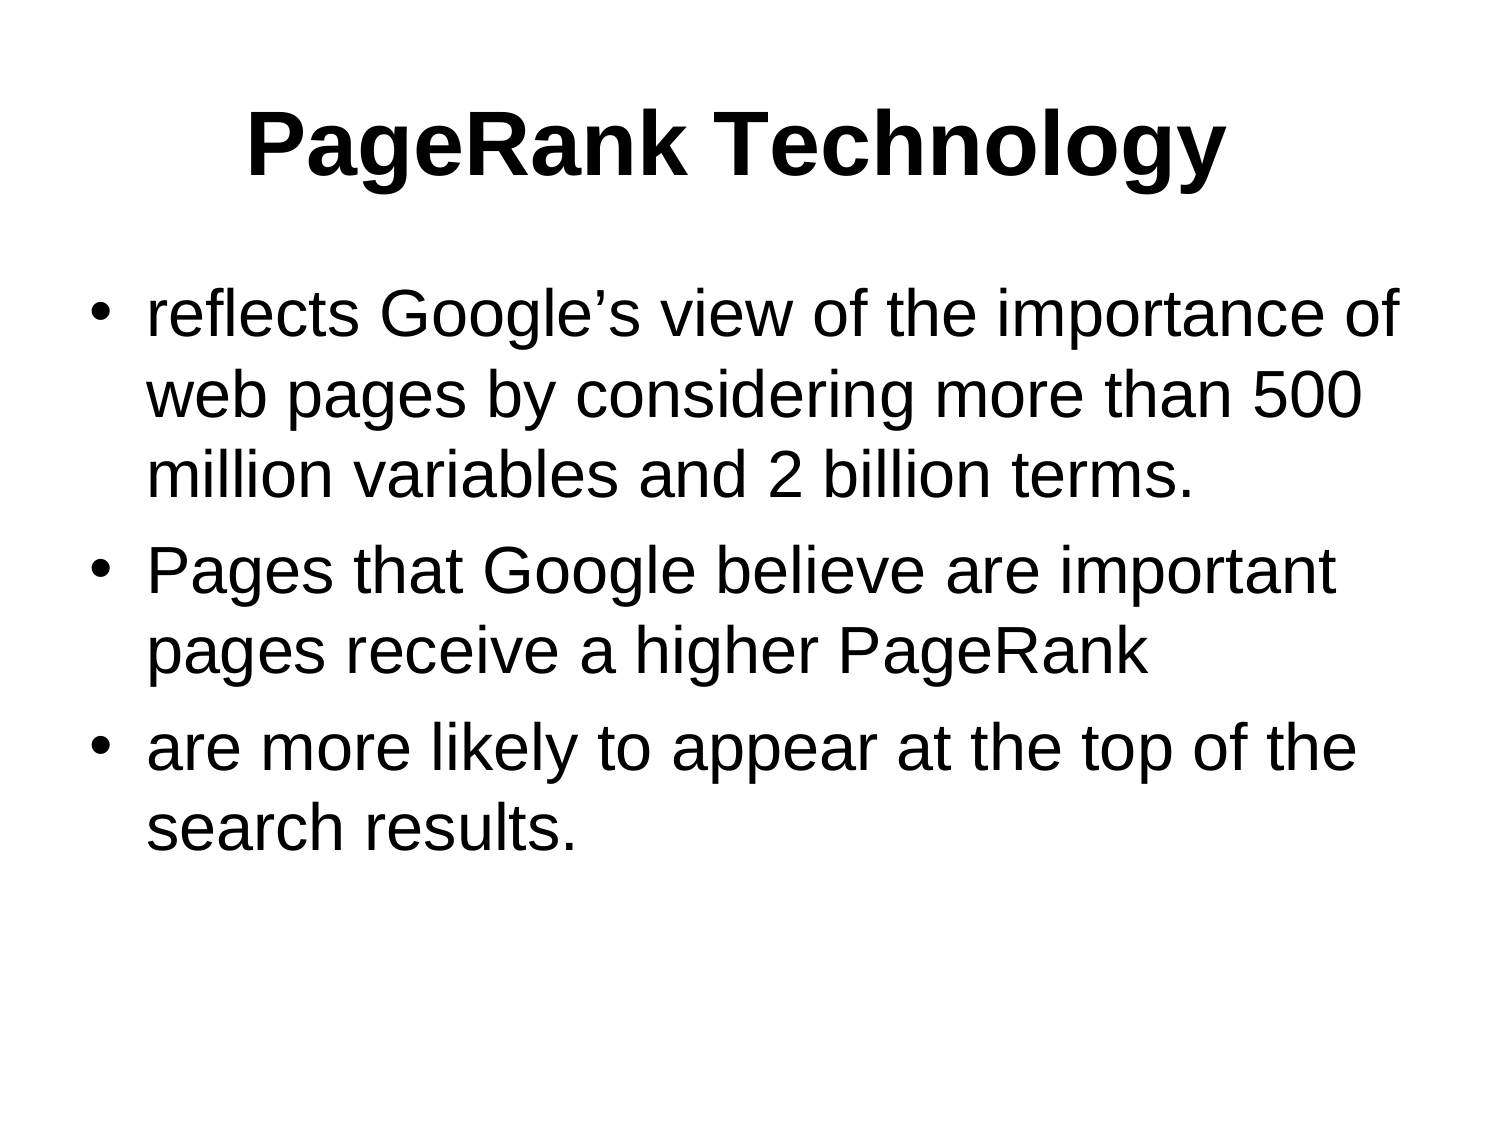

# PageRank Technology
reflects Google’s view of the importance of web pages by considering more than 500 million variables and 2 billion terms.
Pages that Google believe are important pages receive a higher PageRank
are more likely to appear at the top of the search results.